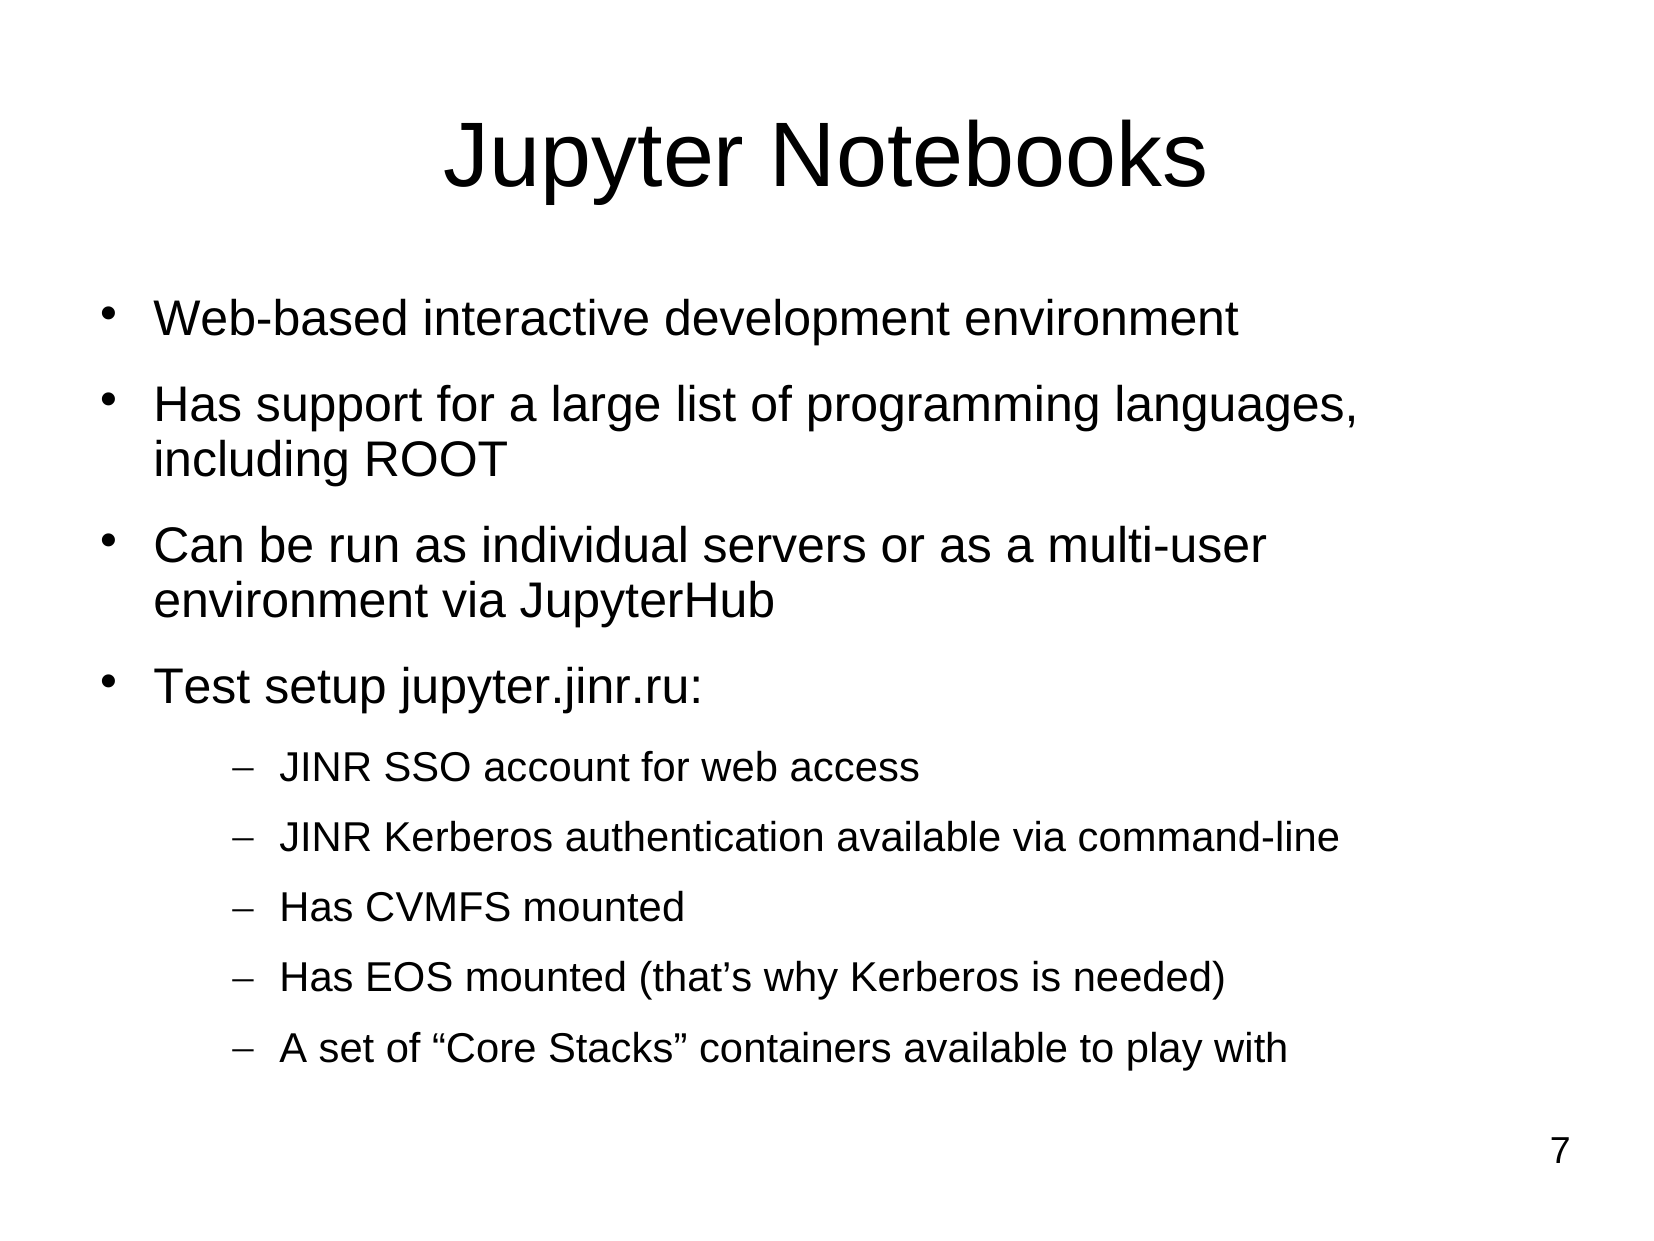

# Jupyter Notebooks
Web-based interactive development environment
Has support for a large list of programming languages, including ROOT
Can be run as individual servers or as a multi-user environment via JupyterHub
Test setup jupyter.jinr.ru:
JINR SSO account for web access
JINR Kerberos authentication available via command-line
Has CVMFS mounted
Has EOS mounted (that’s why Kerberos is needed)
A set of “Core Stacks” containers available to play with
7